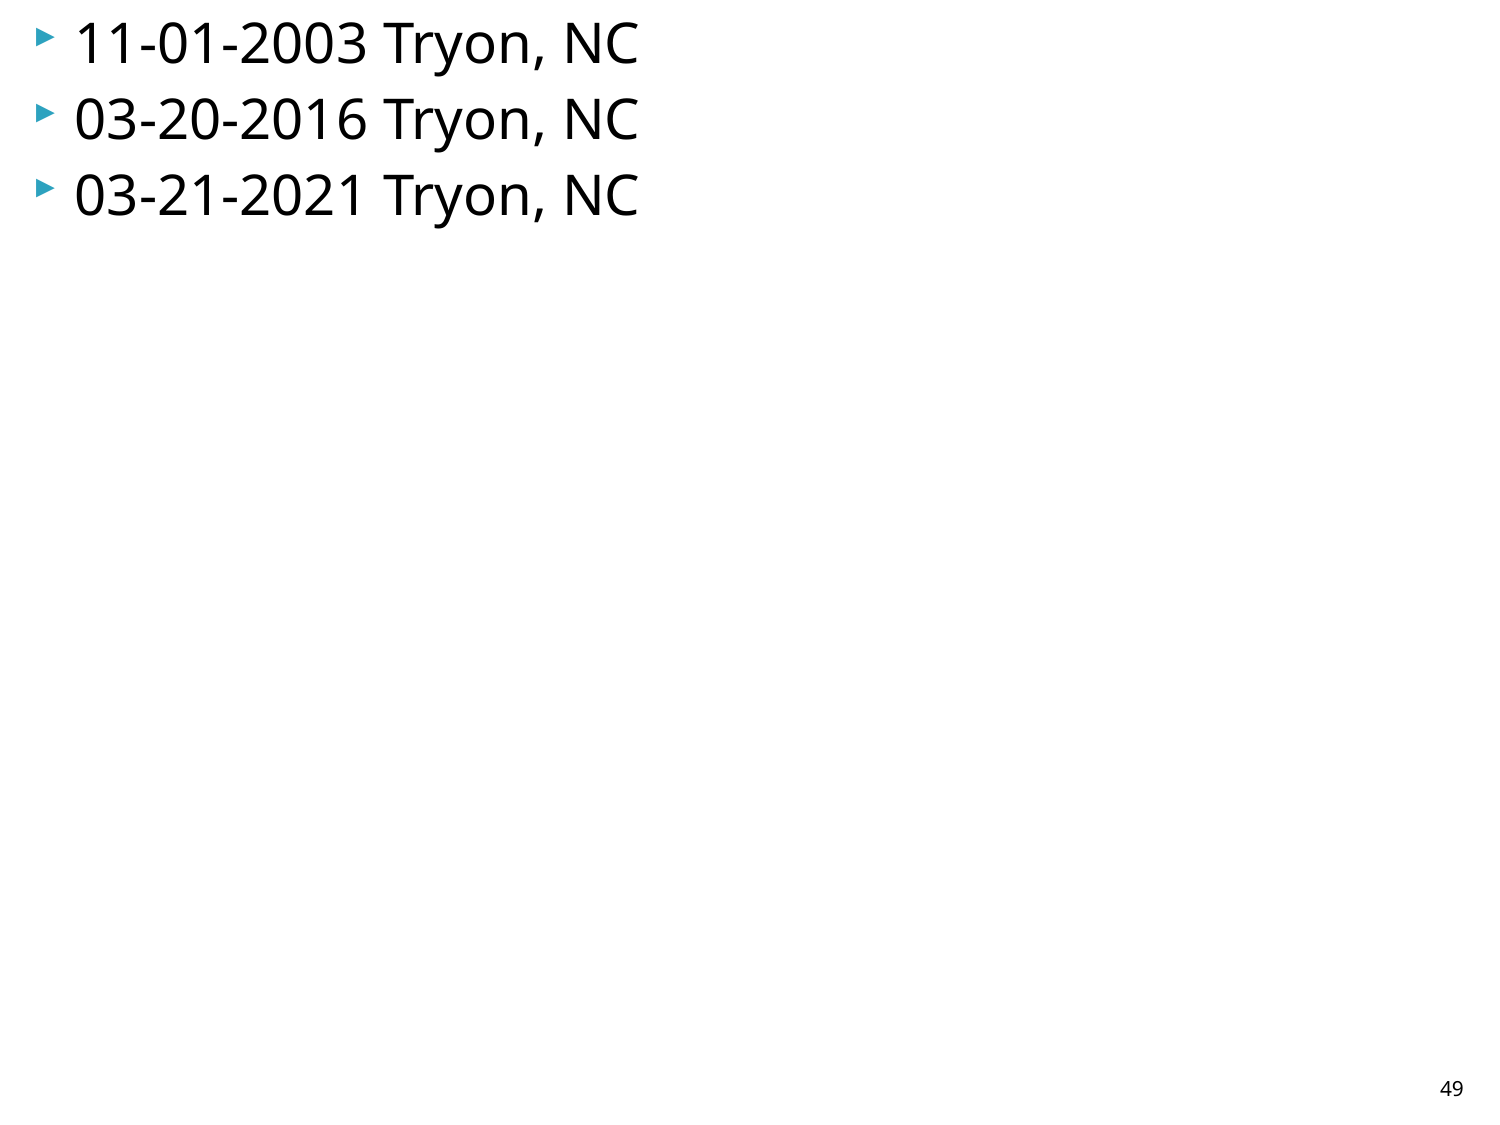

# 11-01-2003 Tryon, NC
03-20-2016 Tryon, NC
03-21-2021 Tryon, NC